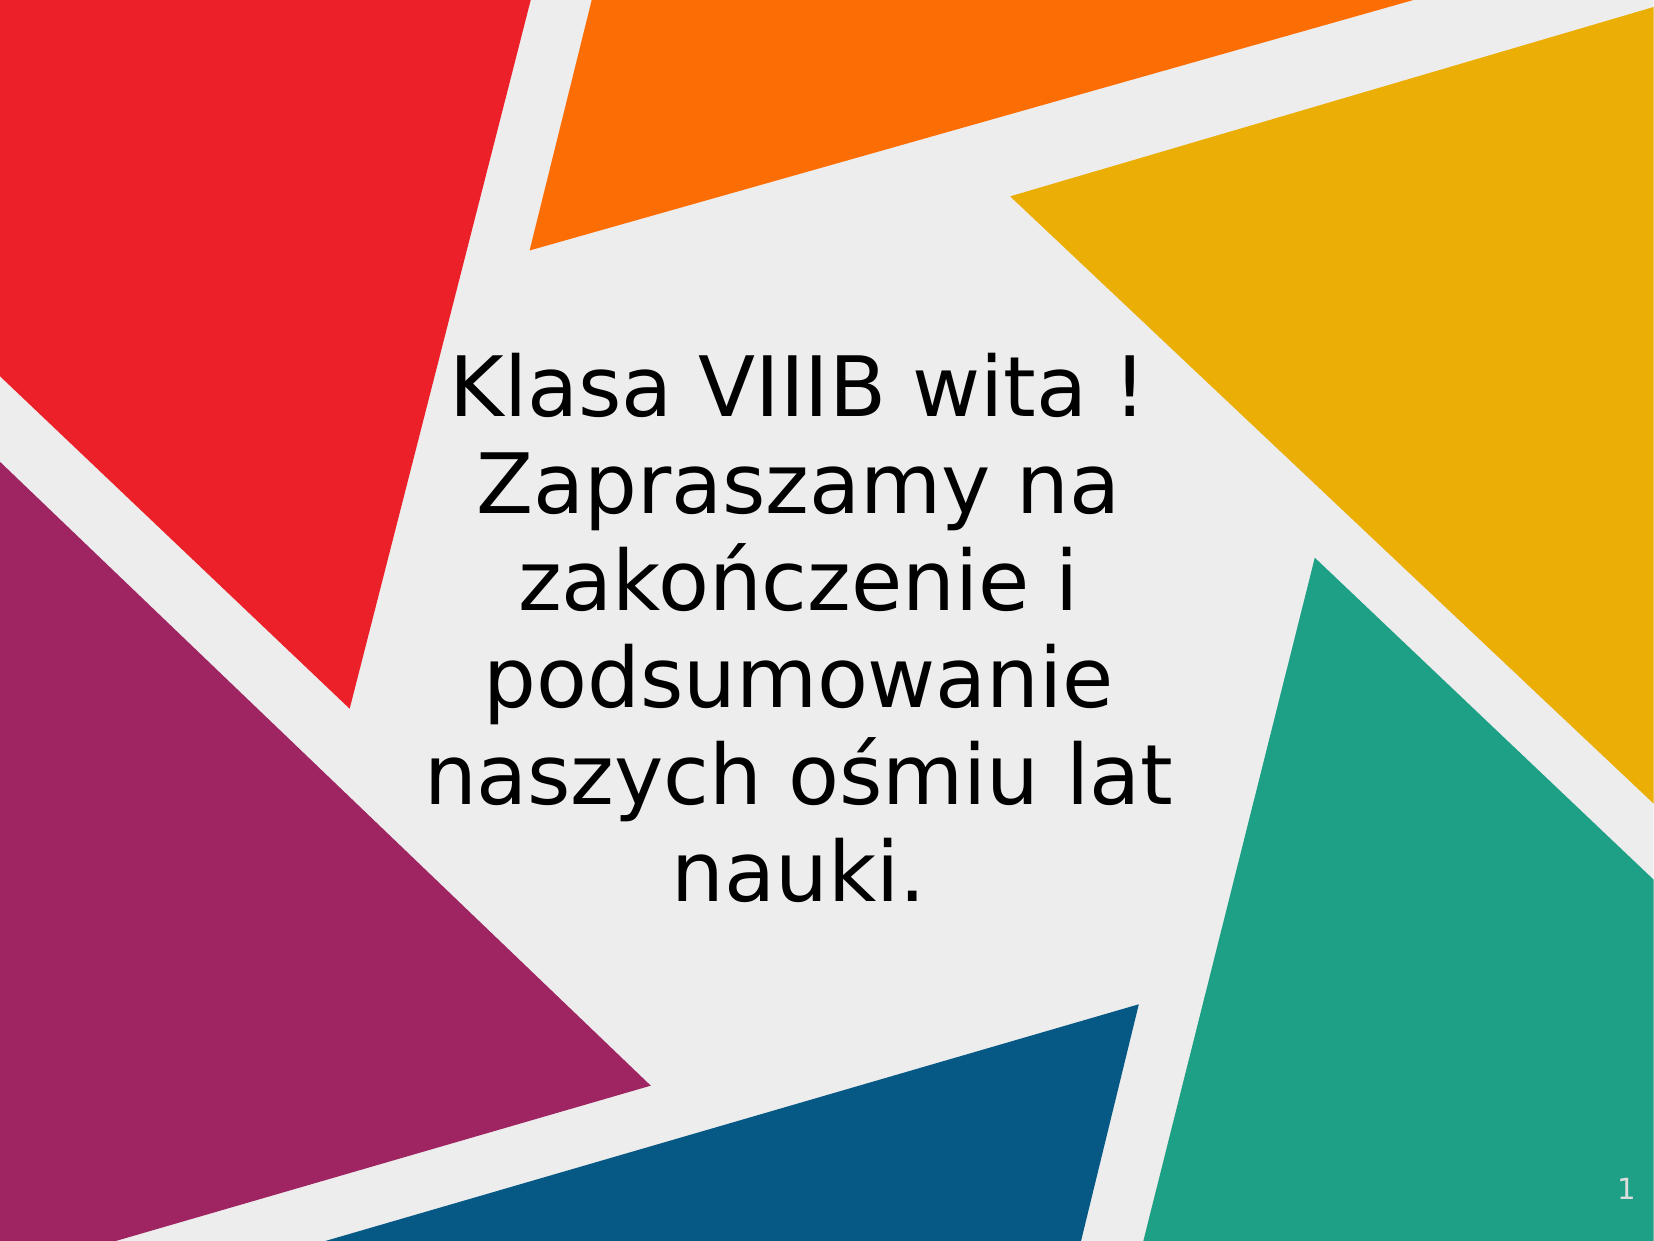

# Klasa VIIIB wita ! Zapraszamy na zakończenie i podsumowanie naszych ośmiu lat nauki.
1